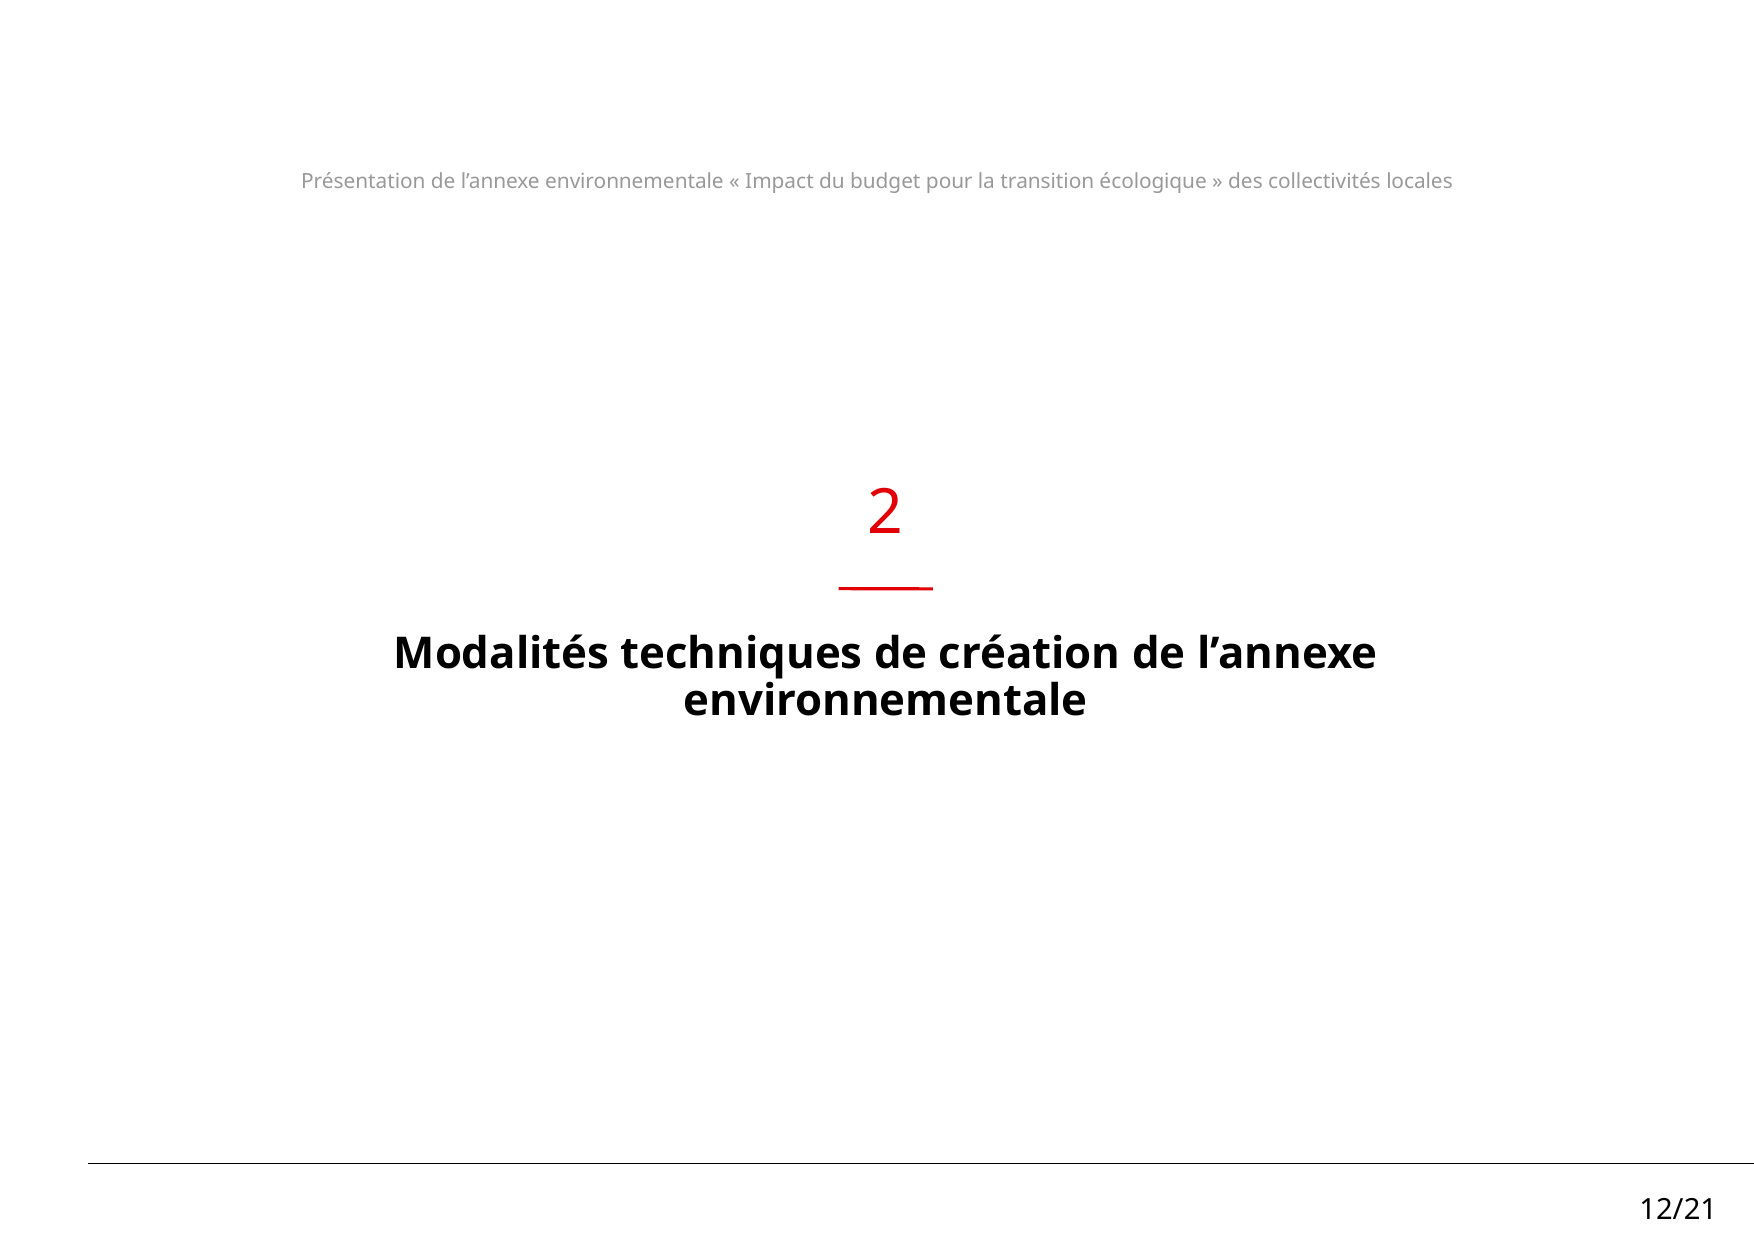

Présentation de l’annexe environnementale « Impact du budget pour la transition écologique » des collectivités locales
2
Modalités techniques de création de l’annexe environnementale